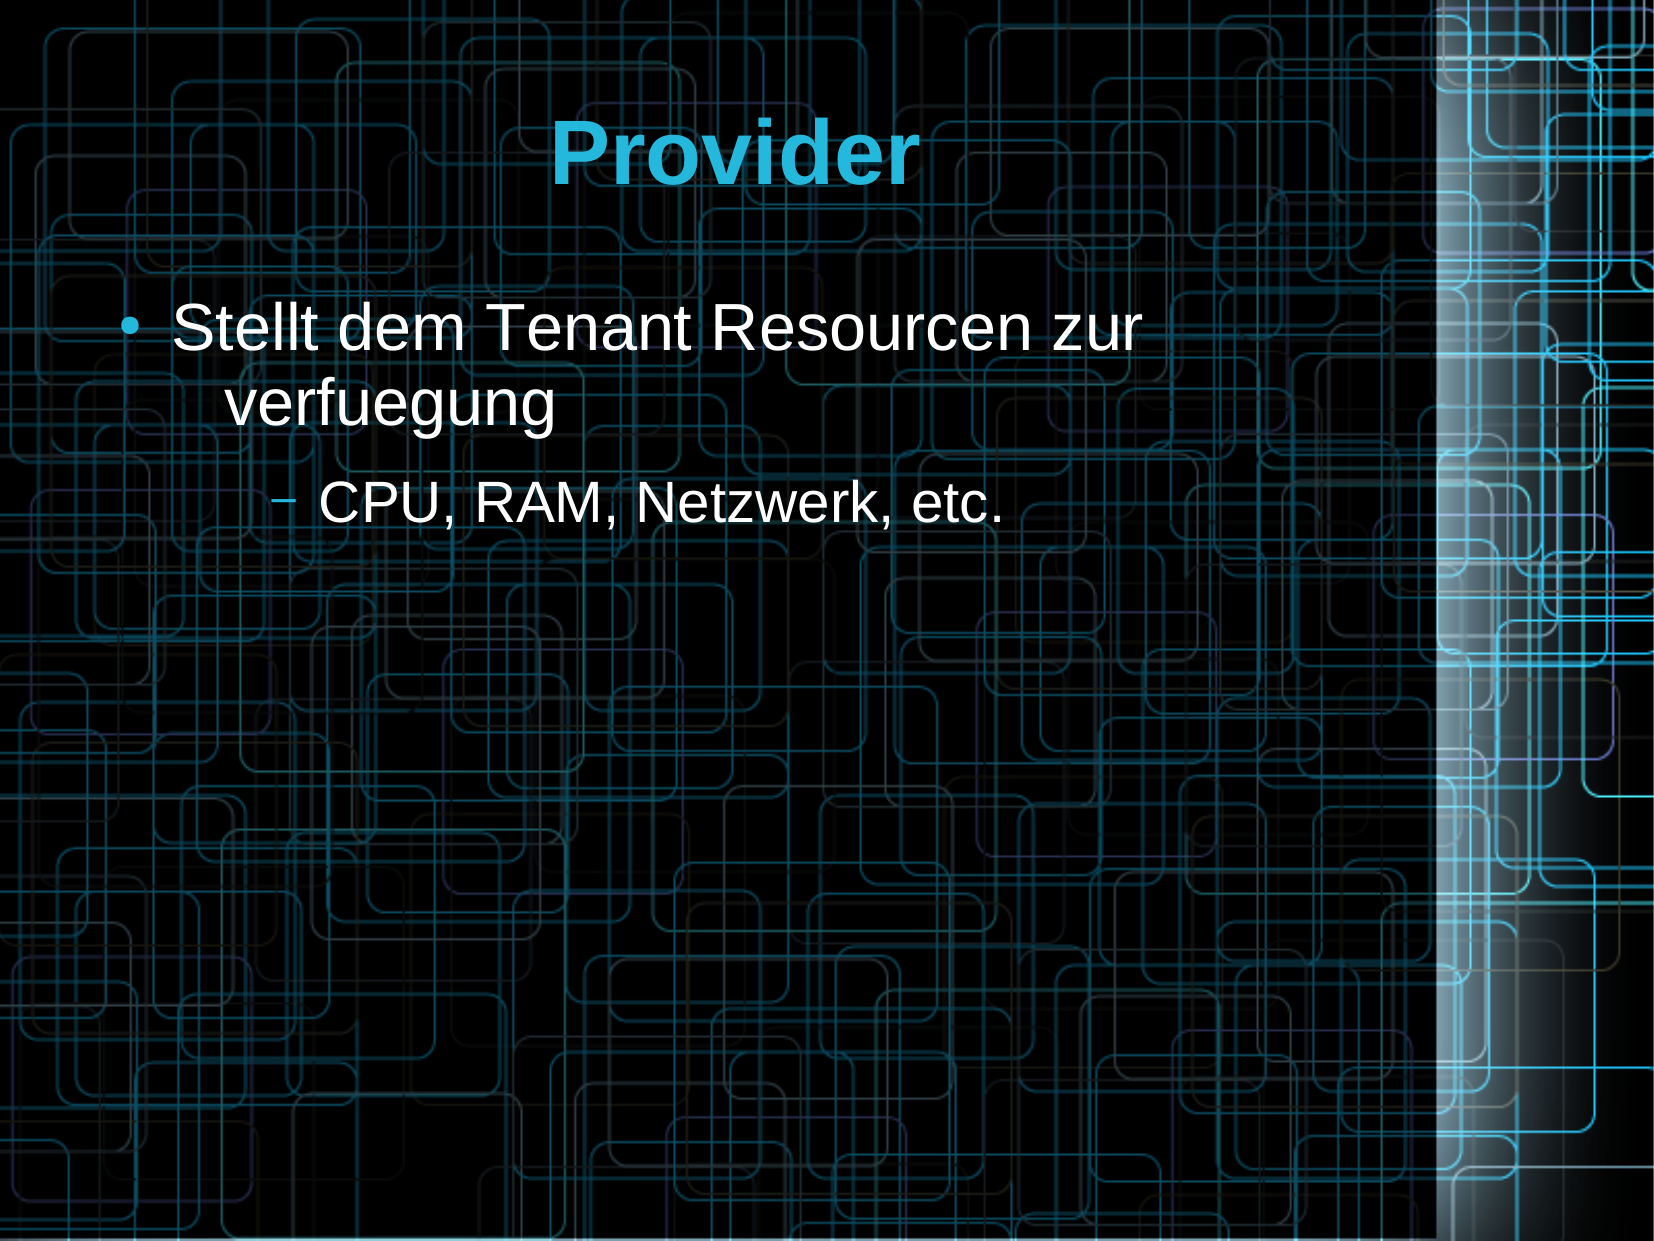

# Provider
Stellt dem Tenant Resourcen zur verfuegung
CPU, RAM, Netzwerk, etc.